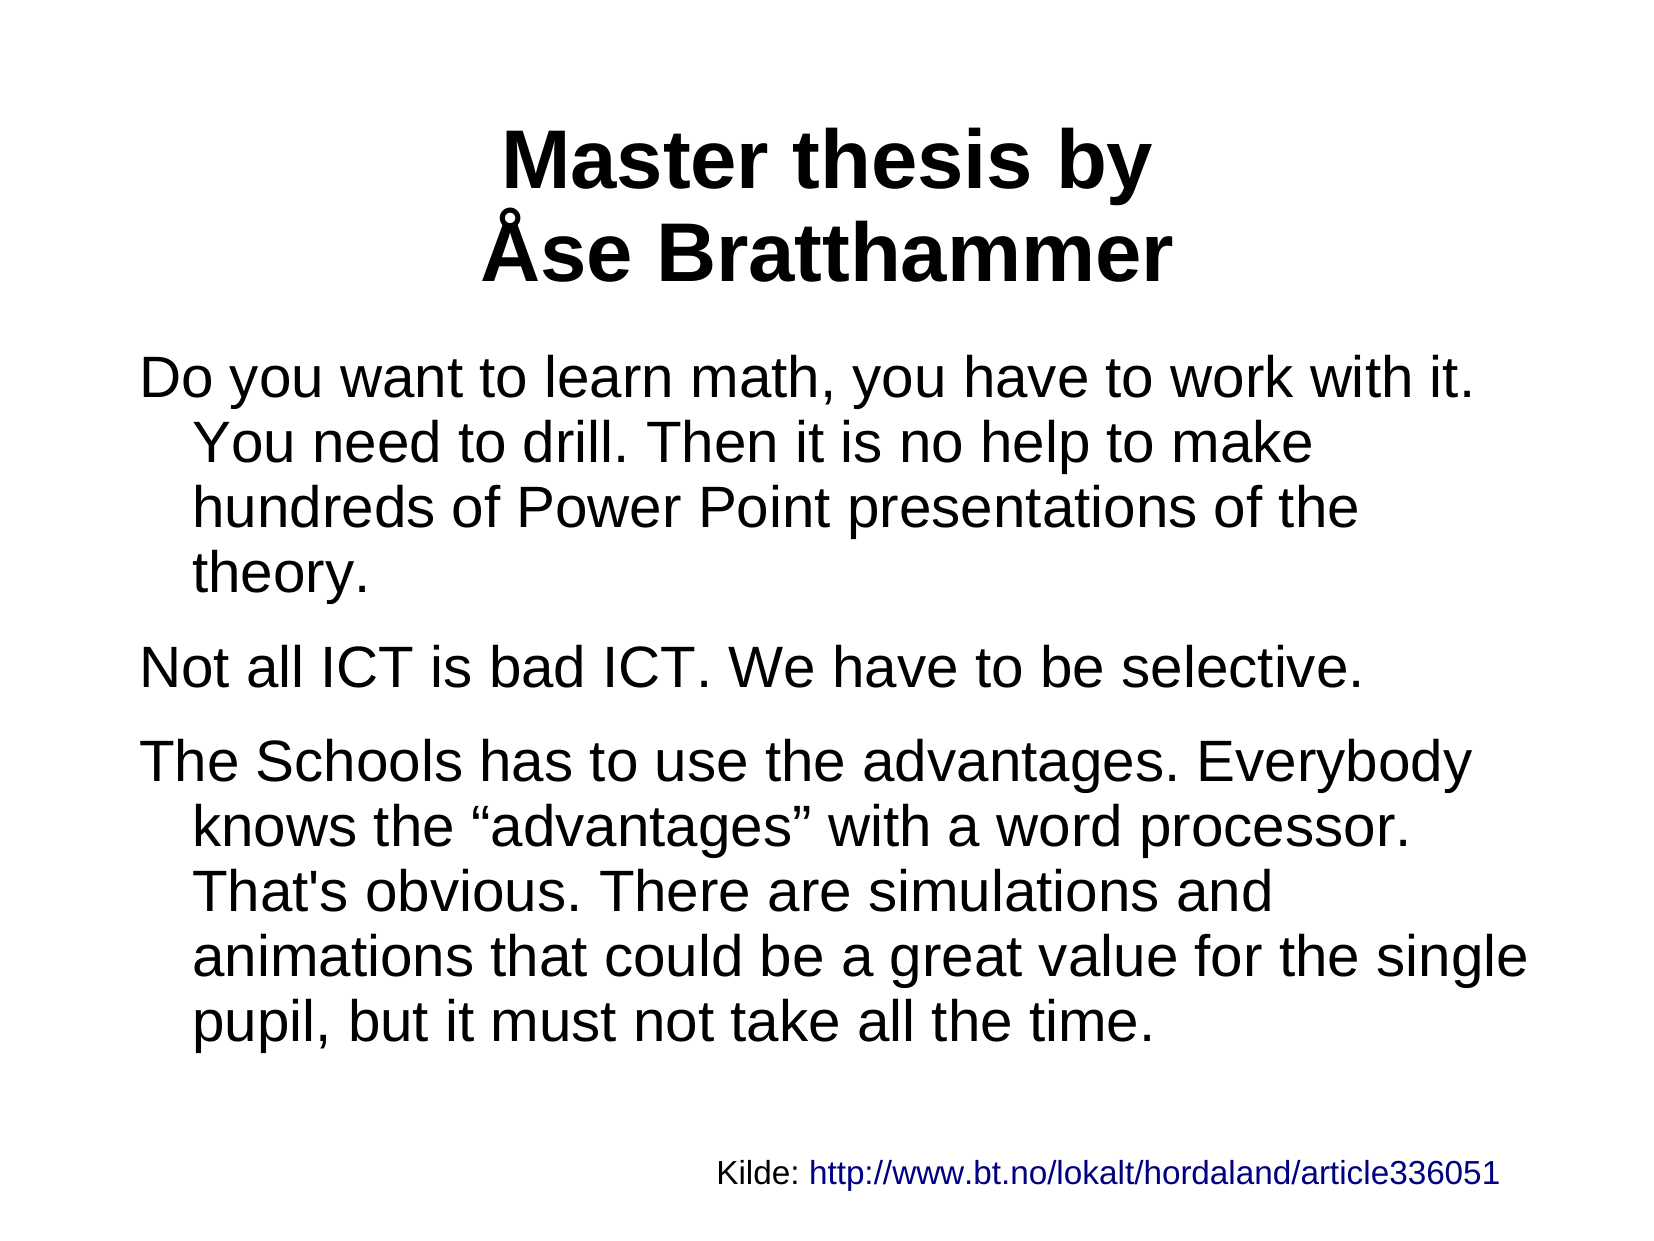

# Master thesis by Åse Bratthammer
Do you want to learn math, you have to work with it. You need to drill. Then it is no help to make hundreds of Power Point presentations of the theory.
Not all ICT is bad ICT. We have to be selective.
The Schools has to use the advantages. Everybody knows the “advantages” with a word processor. That's obvious. There are simulations and animations that could be a great value for the single pupil, but it must not take all the time.
Kilde: http://www.bt.no/lokalt/hordaland/article336051